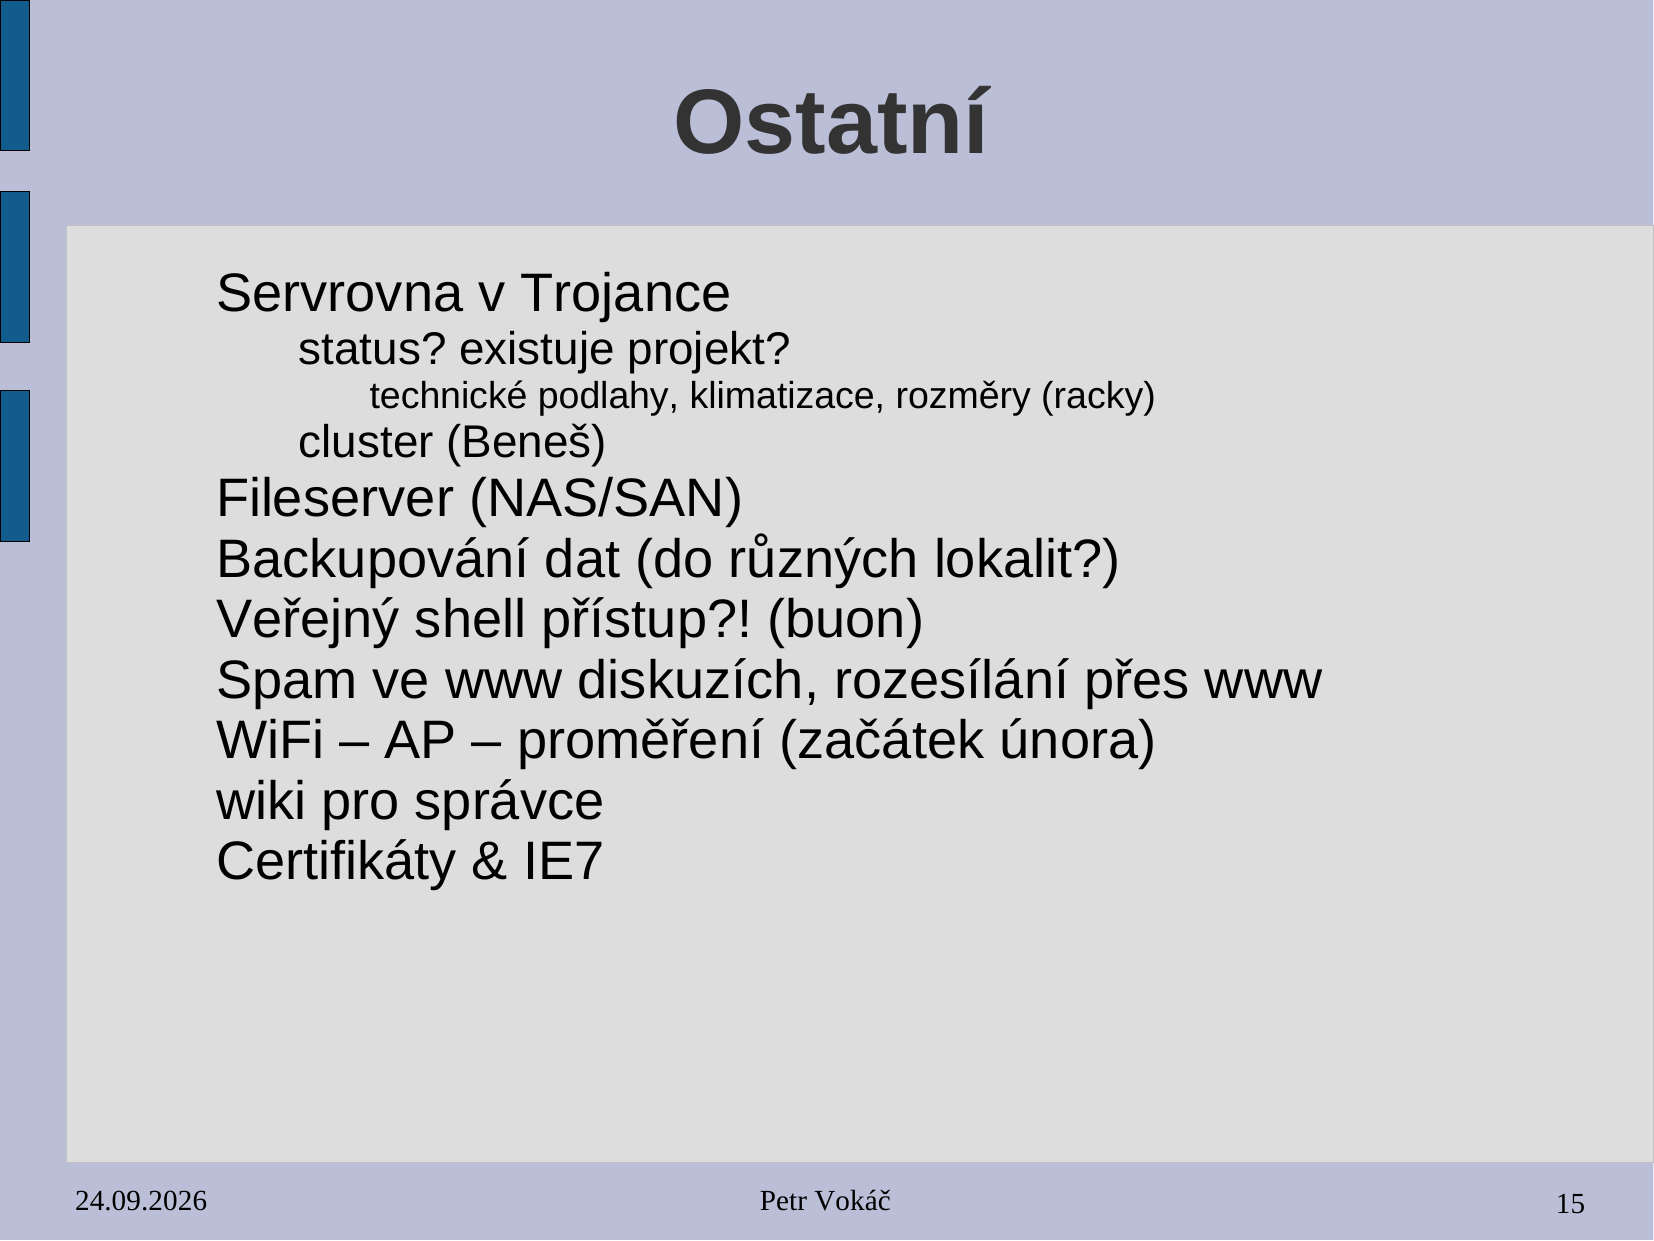

# Ostatní
Servrovna v Trojance
status? existuje projekt?
technické podlahy, klimatizace, rozměry (racky)
cluster (Beneš)
Fileserver (NAS/SAN)
Backupování dat (do různých lokalit?)
Veřejný shell přístup?! (buon)
Spam ve www diskuzích, rozesílání přes www
WiFi – AP – proměření (začátek února)
wiki pro správce
Certifikáty & IE7
Petr Vokáč
15